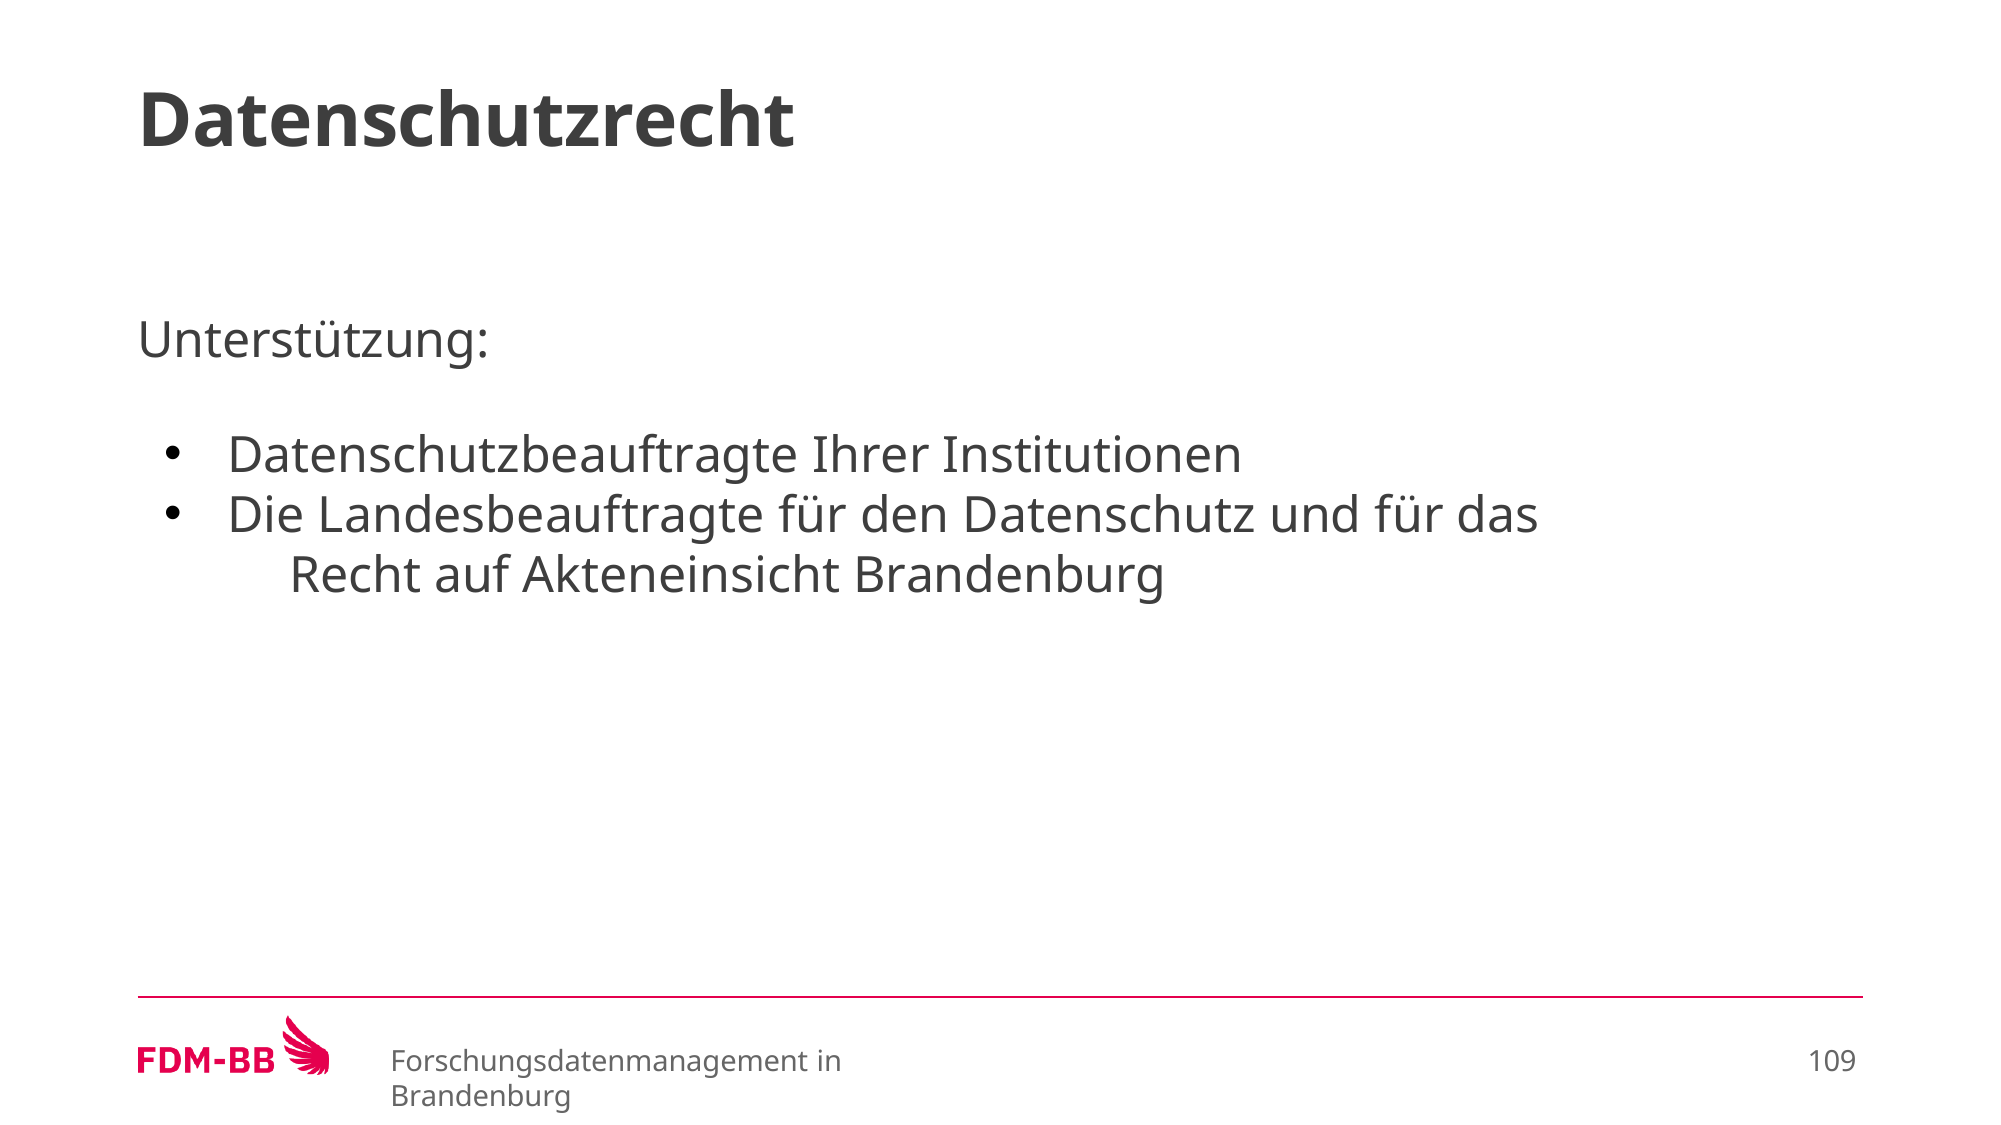

# Datenschutzrecht
Unterstützung:
Datenschutzbeauftragte Ihrer Institutionen
Die Landesbeauftragte für den Datenschutz und für das Recht auf Akteneinsicht Brandenburg
Forschungsdatenmanagement in Brandenburg
109